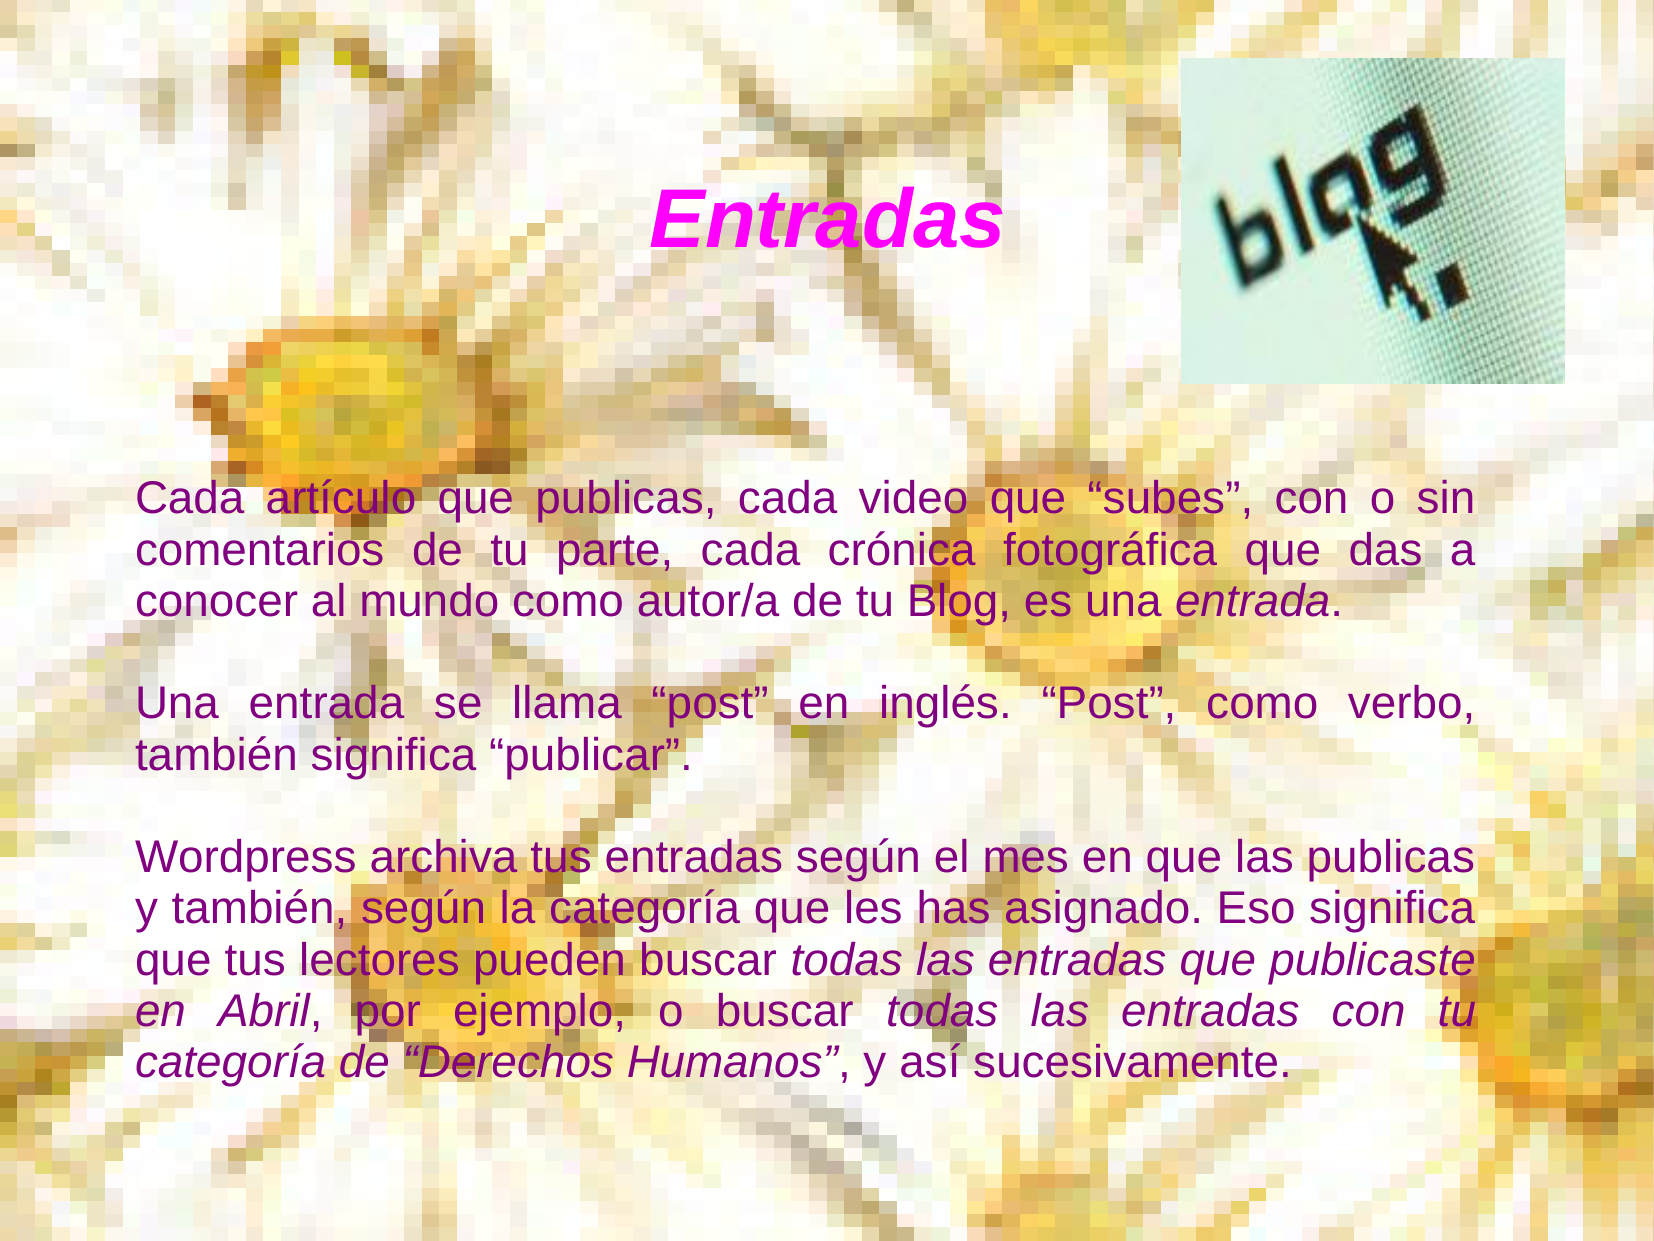

# Entradas
Cada artículo que publicas, cada video que “subes”, con o sin comentarios de tu parte, cada crónica fotográfica que das a conocer al mundo como autor/a de tu Blog, es una entrada.
Una entrada se llama “post” en inglés. “Post”, como verbo, también significa “publicar”.
Wordpress archiva tus entradas según el mes en que las publicas y también, según la categoría que les has asignado. Eso significa que tus lectores pueden buscar todas las entradas que publicaste en Abril, por ejemplo, o buscar todas las entradas con tu categoría de “Derechos Humanos”, y así sucesivamente.